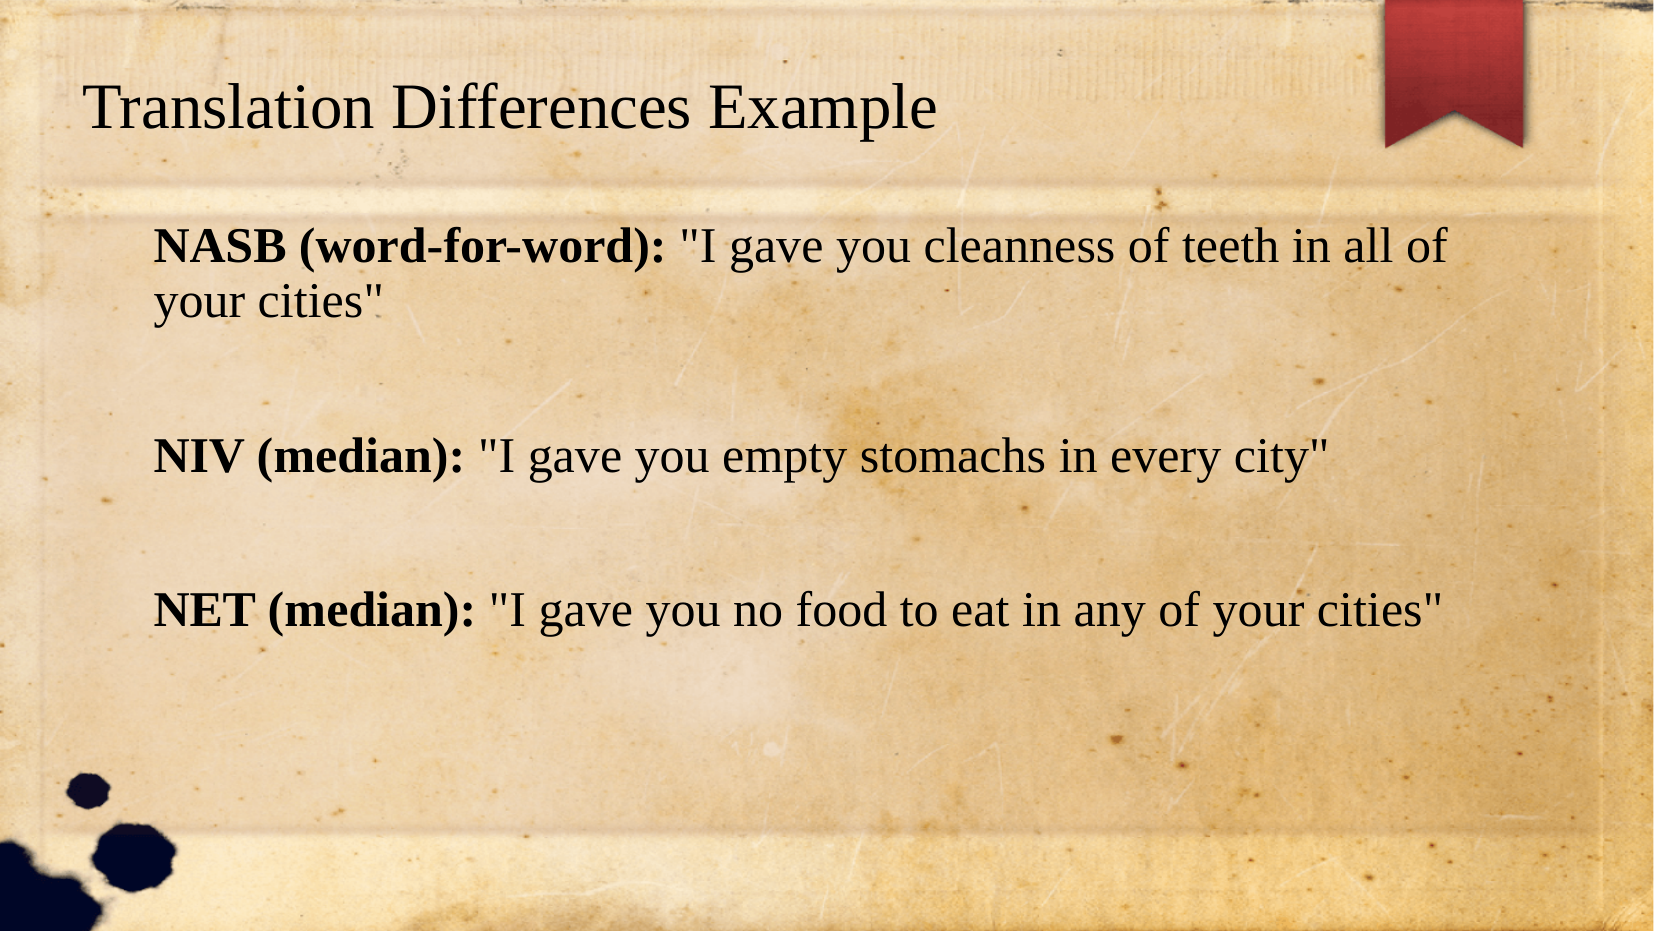

# Translation Differences Example
NASB (word-for-word): "I gave you cleanness of teeth in all of your cities"
NIV (median): "I gave you empty stomachs in every city"
NET (median): "I gave you no food to eat in any of your cities"